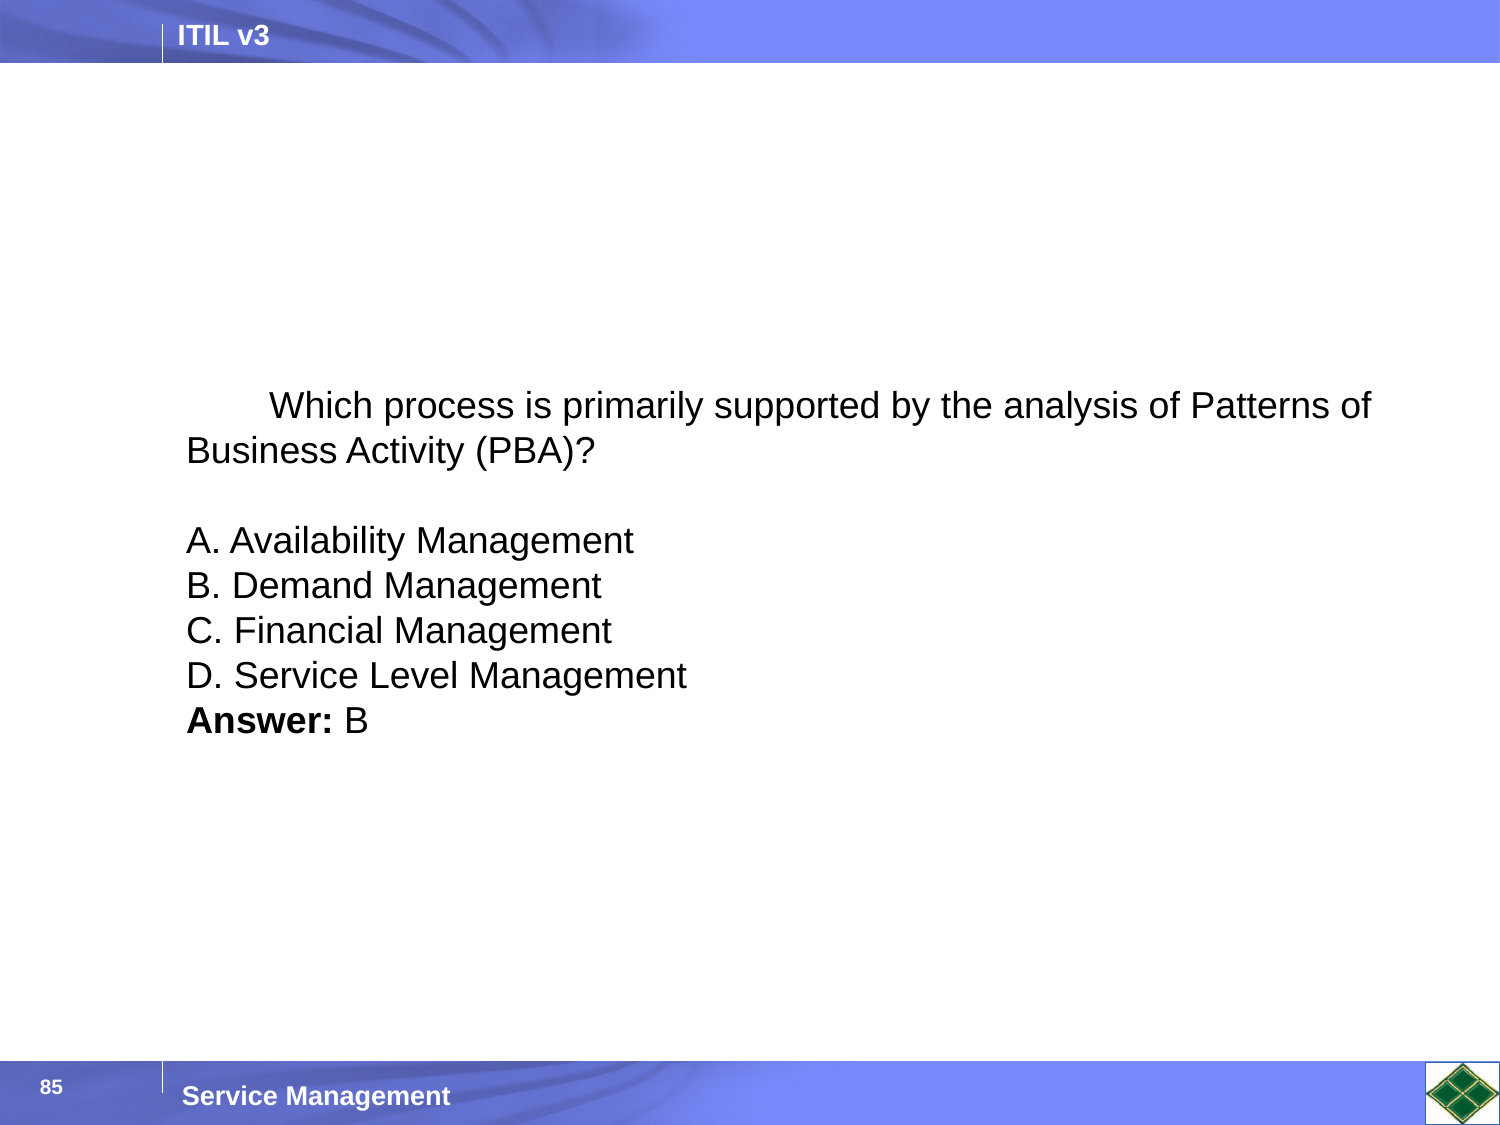

172. Which process is primarily supported by the analysis of Patterns of Business Activity (PBA)?
A. Availability Management
B. Demand Management
C. Financial Management
D. Service Level Management
Answer: B